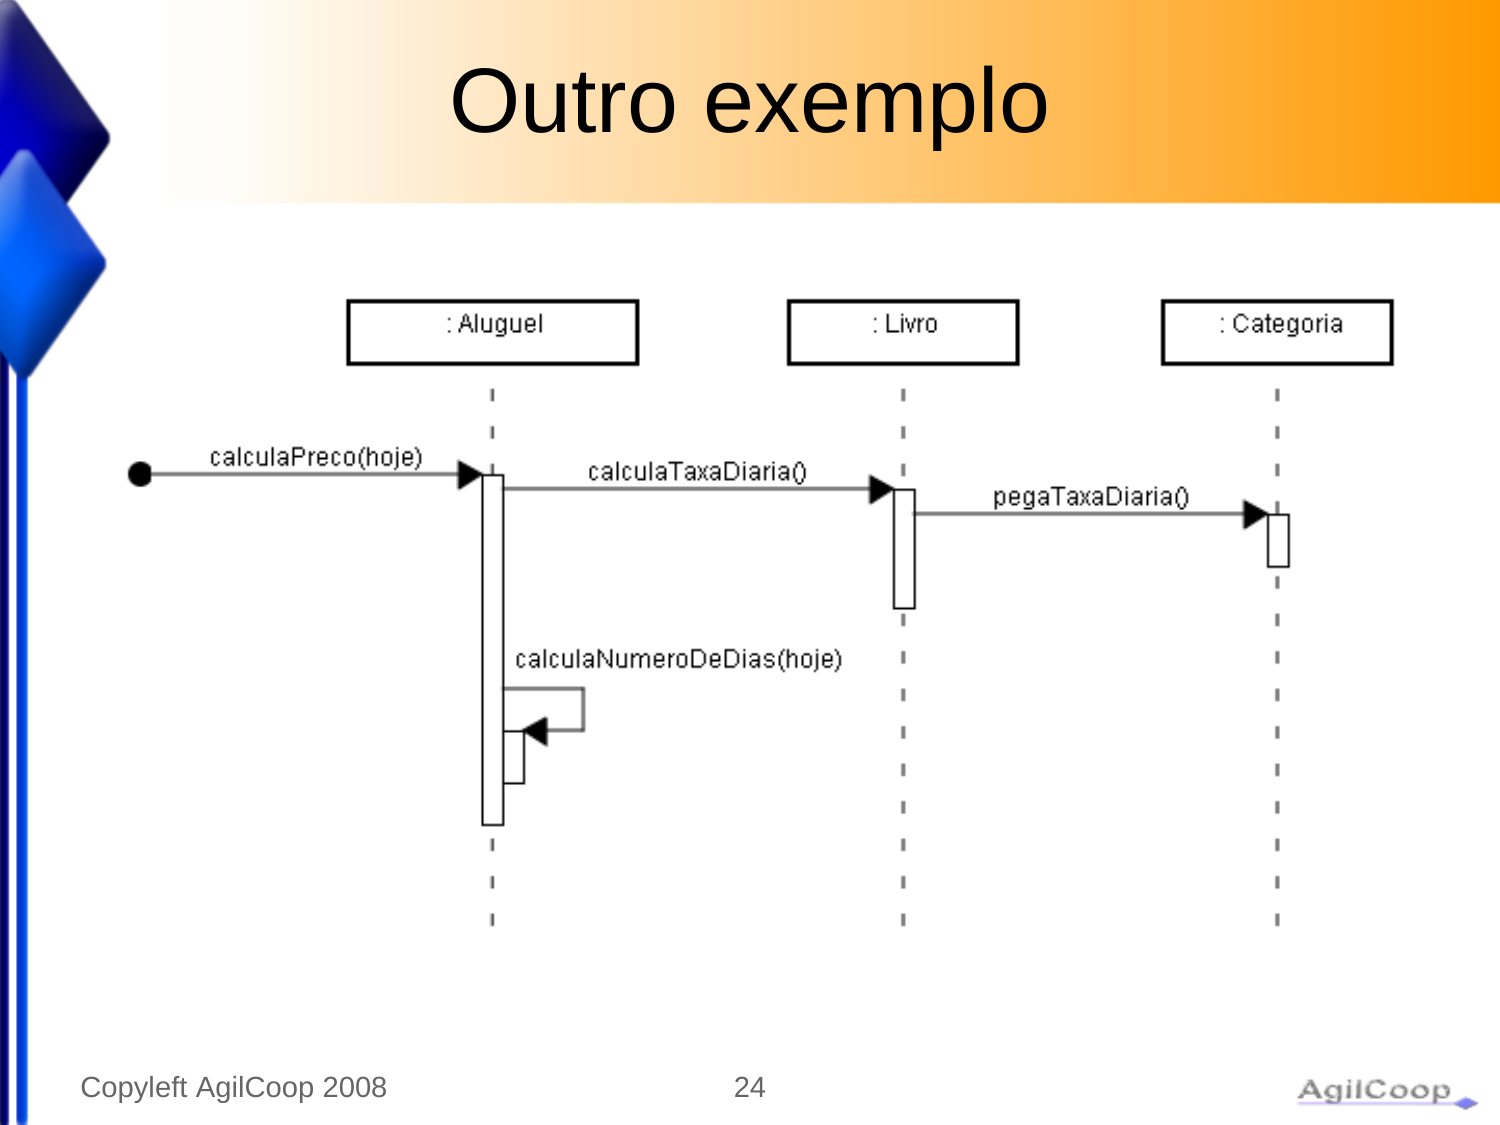

# Outro exemplo
Copyleft AgilCoop 2008
24